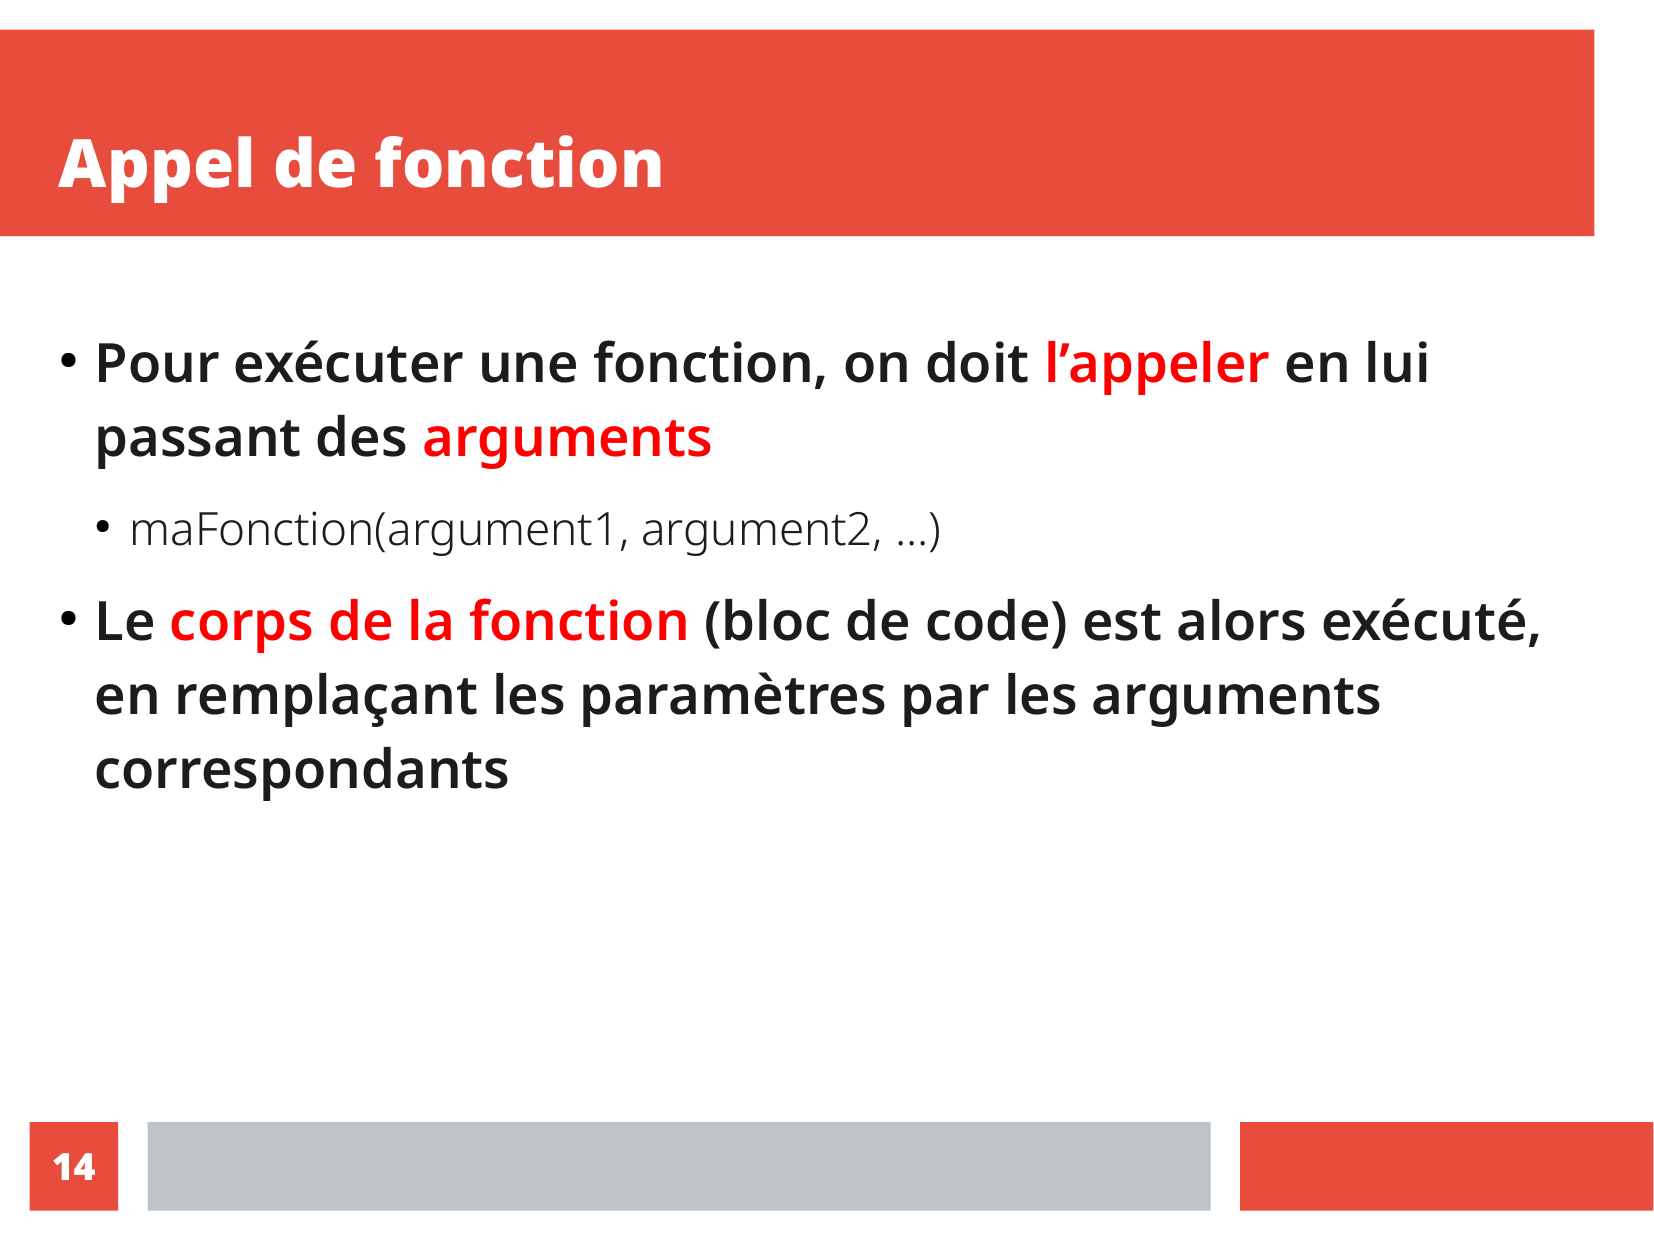

# Appel de fonction
Pour exécuter une fonction, on doit l’appeler en lui passant des arguments
maFonction(argument1, argument2, ...)
Le corps de la fonction (bloc de code) est alors exécuté, en remplaçant les paramètres par les arguments correspondants
14